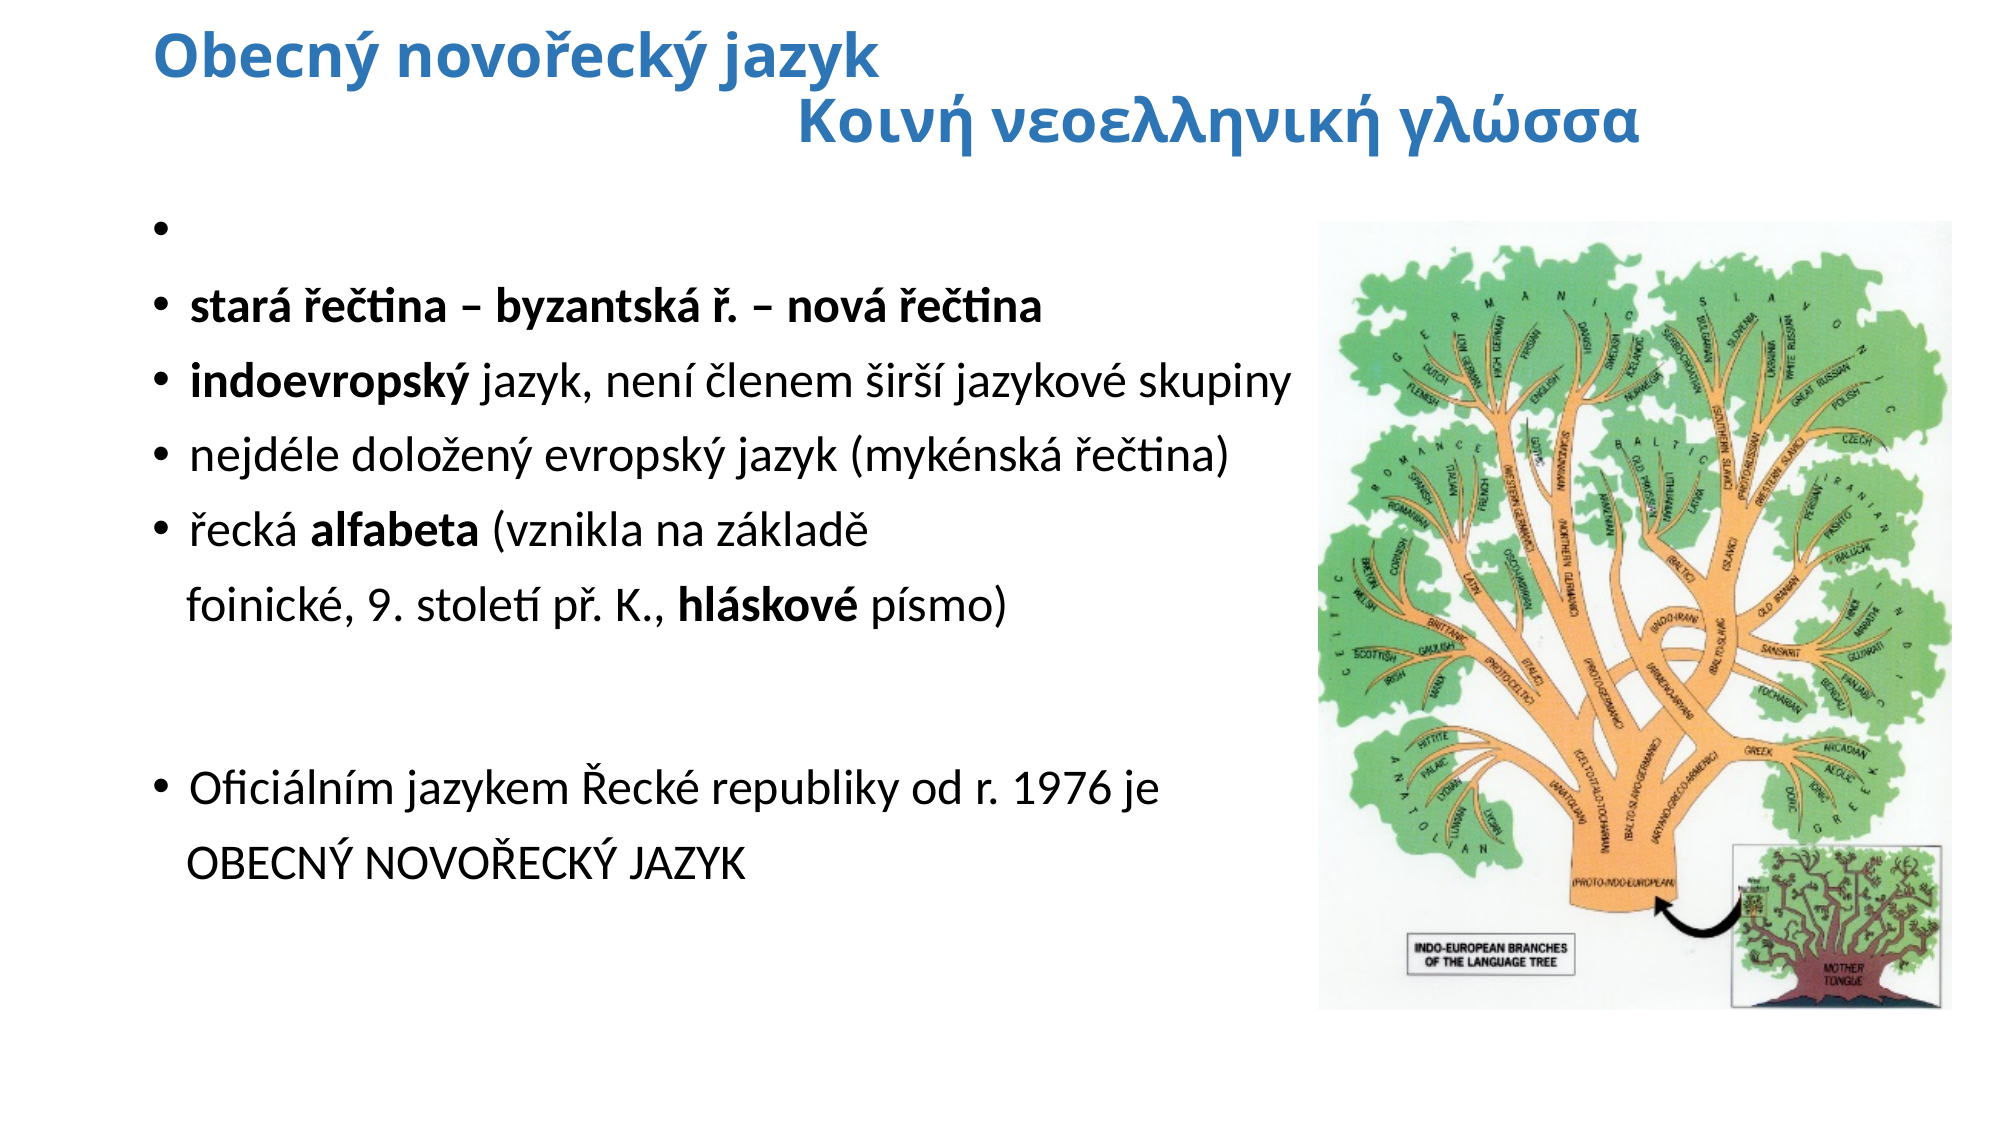

# Οbecný novořecký jazyk Koινή νεοελληνική γλώσσα
stará řečtina – byzantská ř. – nová řečtina
indoevropský jazyk, není členem širší jazykové skupiny
nejdéle doložený evropský jazyk (mykénská řečtina)
řecká alfabeta (vznikla na základě
 foinické, 9. století př. K., hláskové písmo)
Oficiálním jazykem Řecké republiky od r. 1976 je
 OBECNÝ NOVOŘECKÝ JAZYK